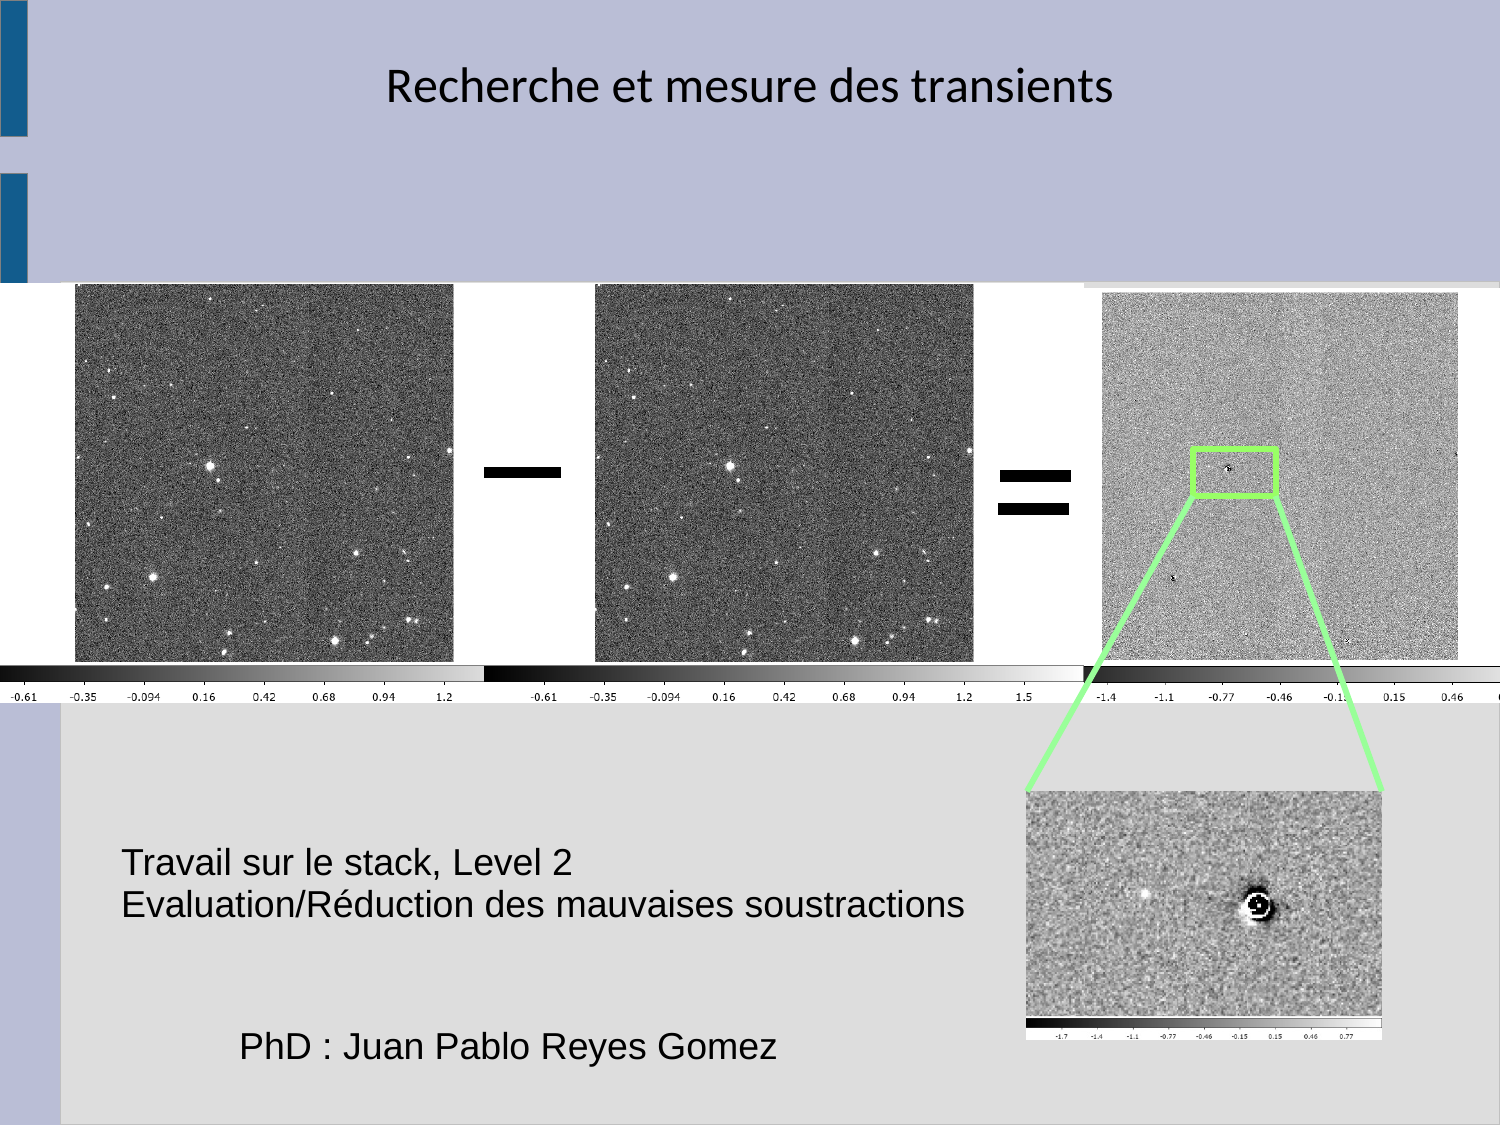

# Recherche et mesure des transients
Travail sur le stack, Level 2
Evaluation/Réduction des mauvaises soustractions
PhD : Juan Pablo Reyes Gomez